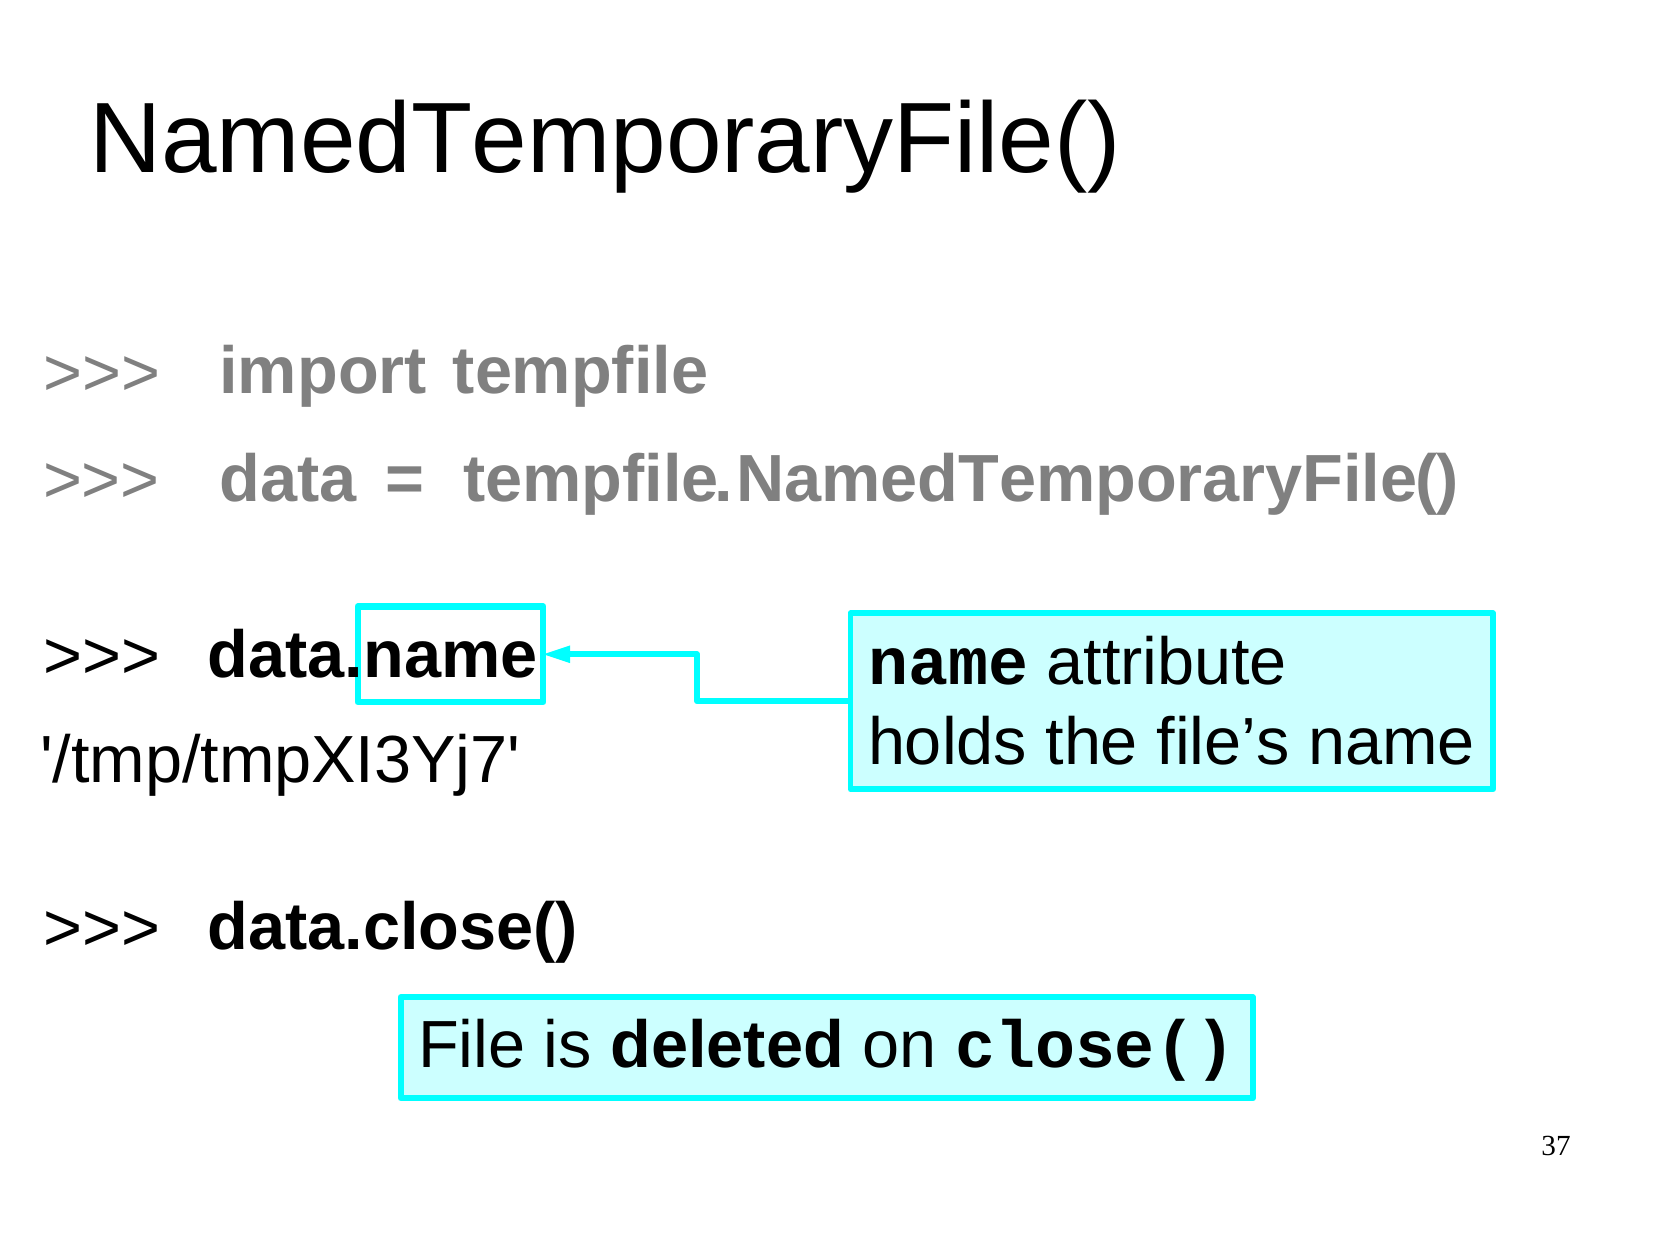

NamedTemporaryFile()
tempfile
import
>>>
data
=
tempfile
.
NamedTemporaryFile
(
)
>>>
name
data.
>>>
name attribute
holds the file’s name
'/tmp/tmpXI3Yj7'
data.close()
>>>
File is deleted on close()
37